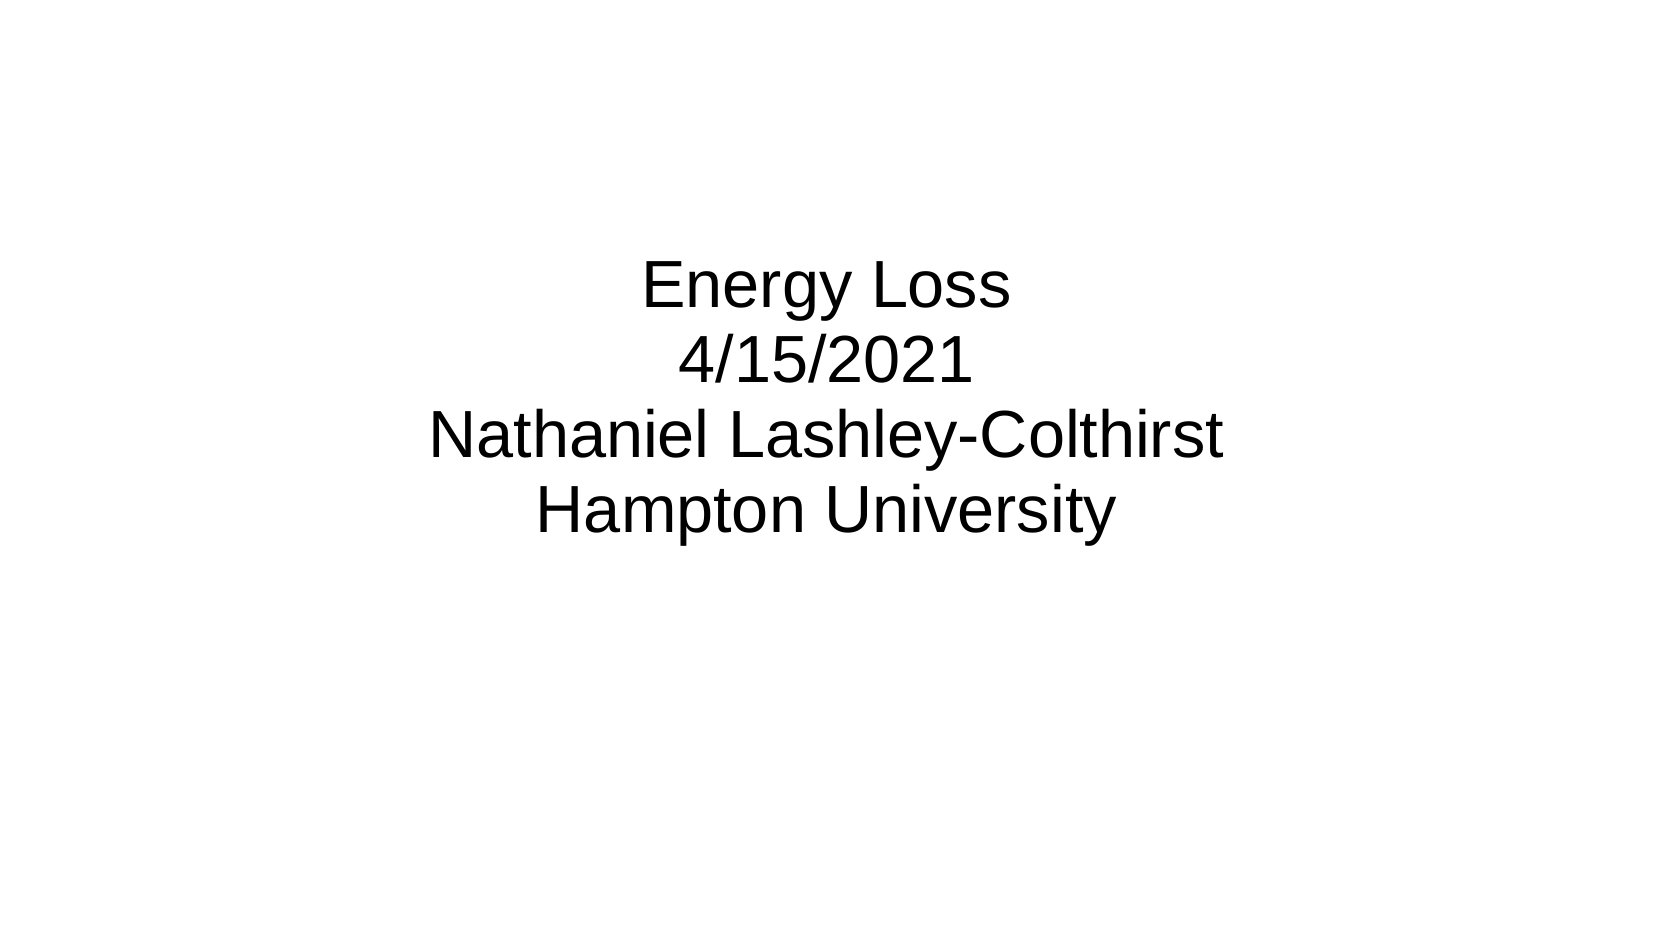

# Energy Loss
4/15/2021
Nathaniel Lashley-Colthirst
Hampton University